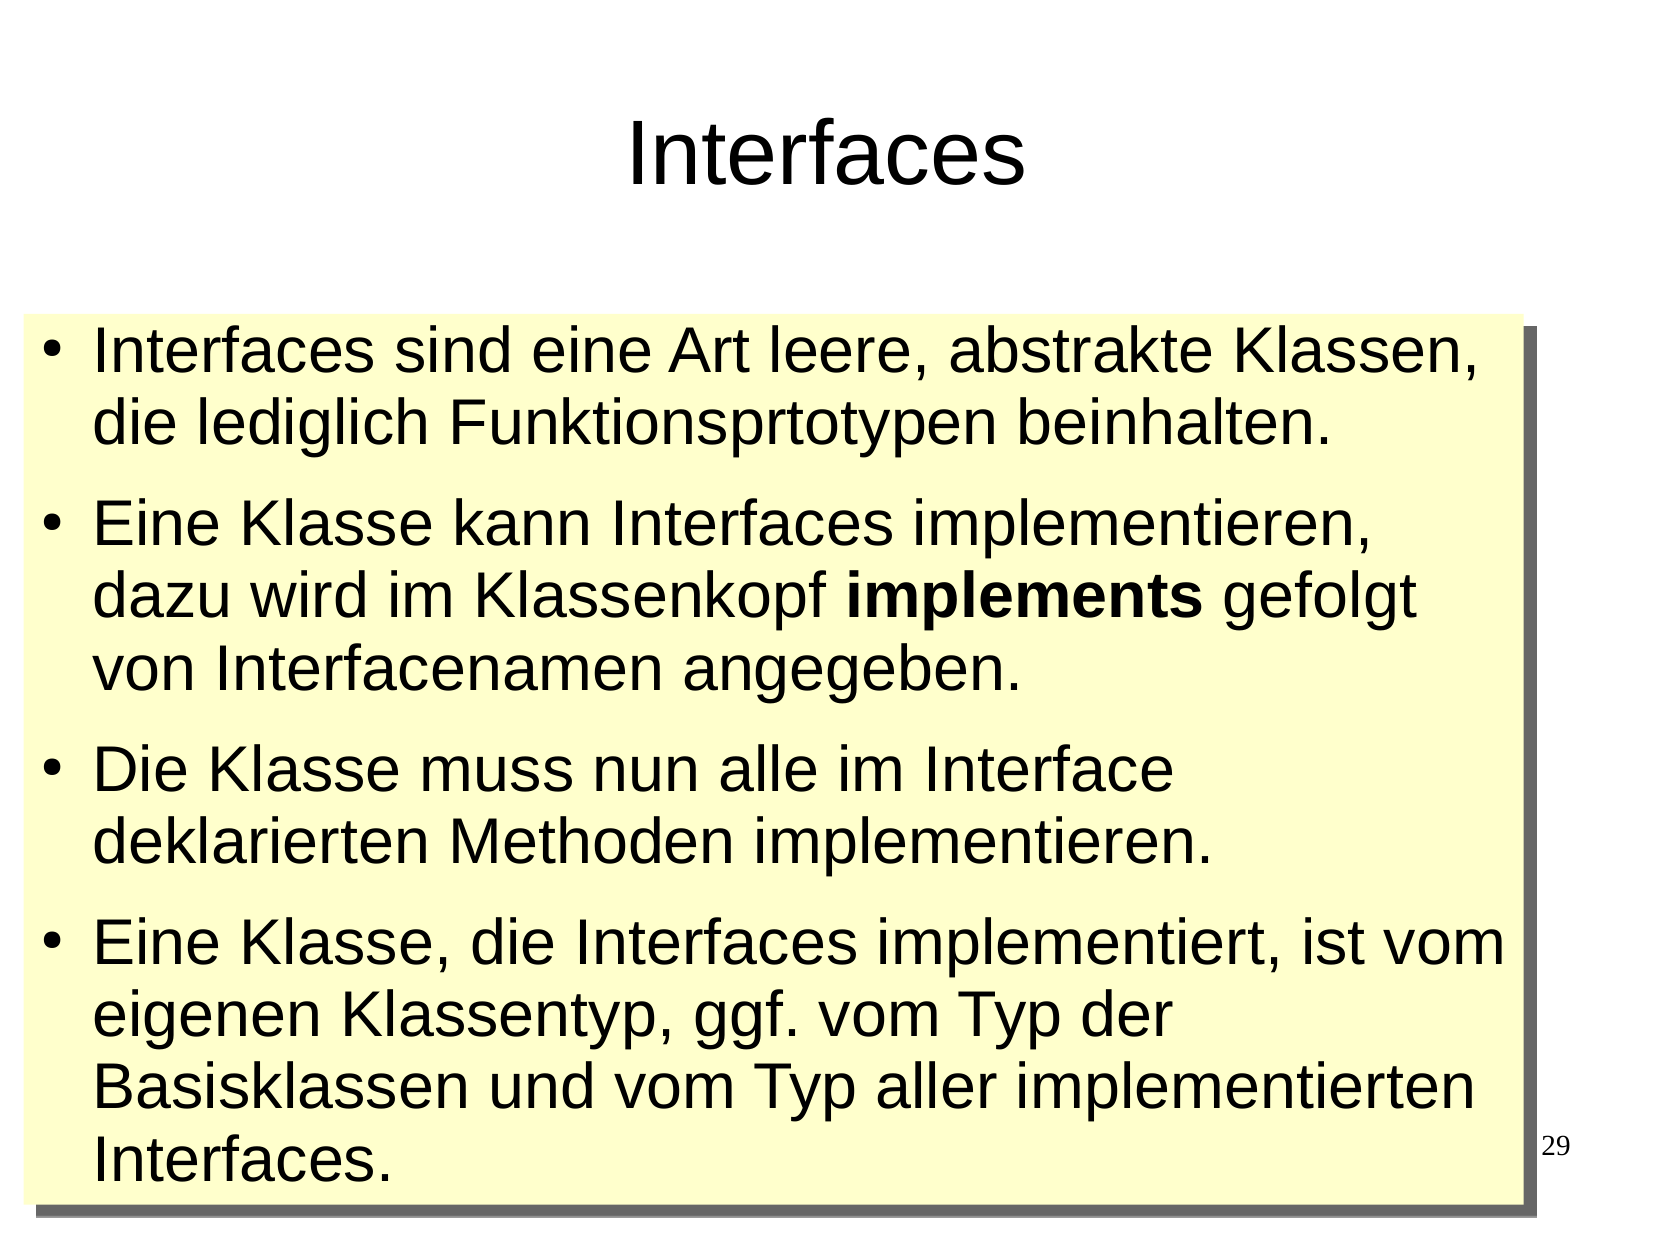

# Interfaces
Interfaces sind eine Art leere, abstrakte Klassen, die lediglich Funktionsprtotypen beinhalten.
Eine Klasse kann Interfaces implementieren, dazu wird im Klassenkopf implements gefolgt von Interfacenamen angegeben.
Die Klasse muss nun alle im Interface deklarierten Methoden implementieren.
Eine Klasse, die Interfaces implementiert, ist vom eigenen Klassentyp, ggf. vom Typ der Basisklassen und vom Typ aller implementierten Interfaces.
29